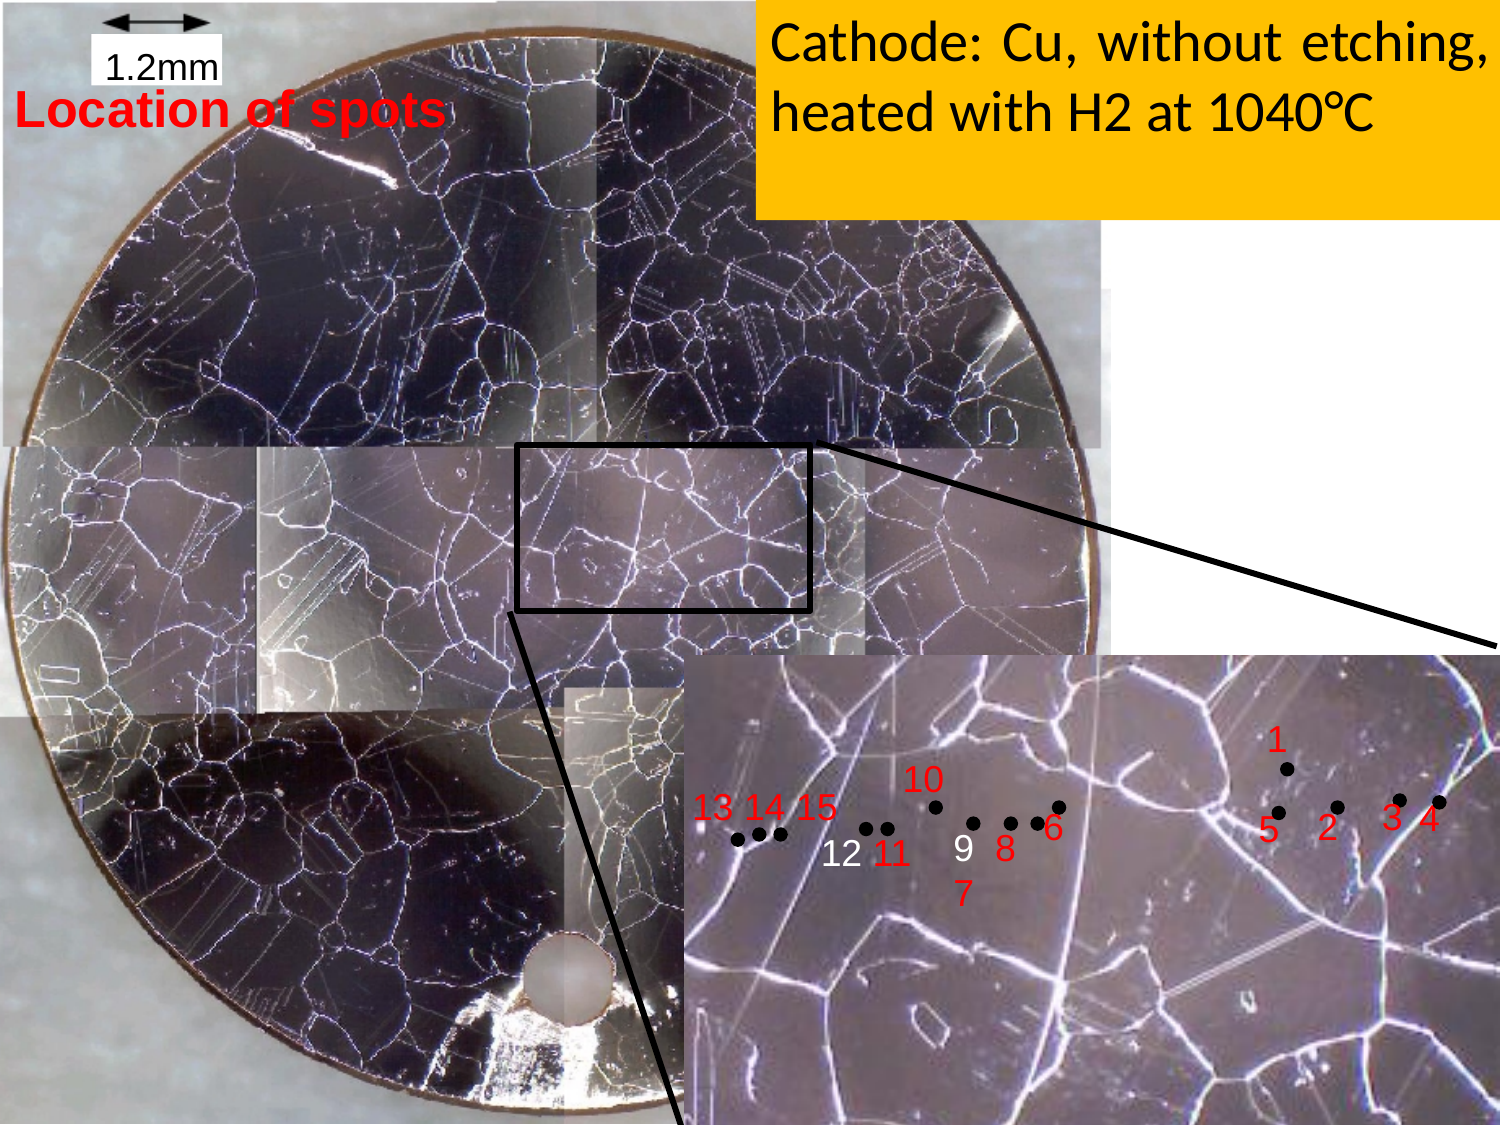

Cathode: Cu, without etching, heated with H2 at 1040°C
1.2mm
Location of spots
1
10
13 14 15
3
4
6
2
5
9 8 7
12 11